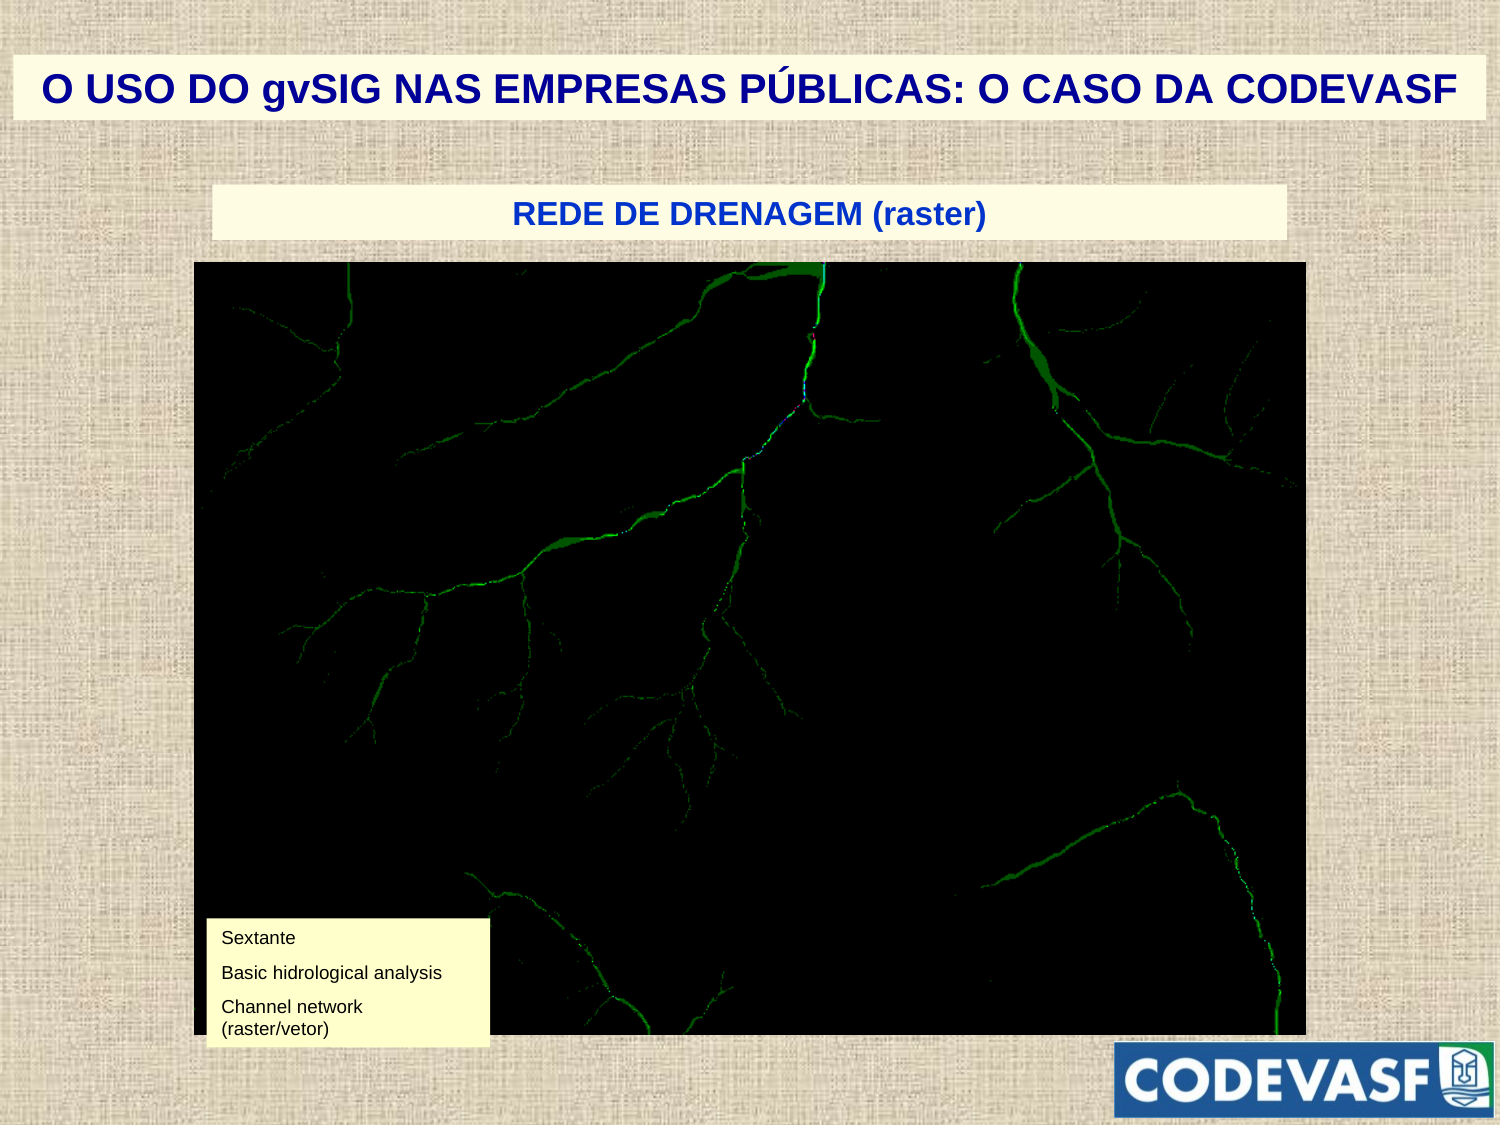

O USO DO gvSIG NAS EMPRESAS PÚBLICAS: O CASO DA CODEVASF
REDE DE DRENAGEM (raster)
Sextante
Basic hidrological analysis
Channel network (raster/vetor)